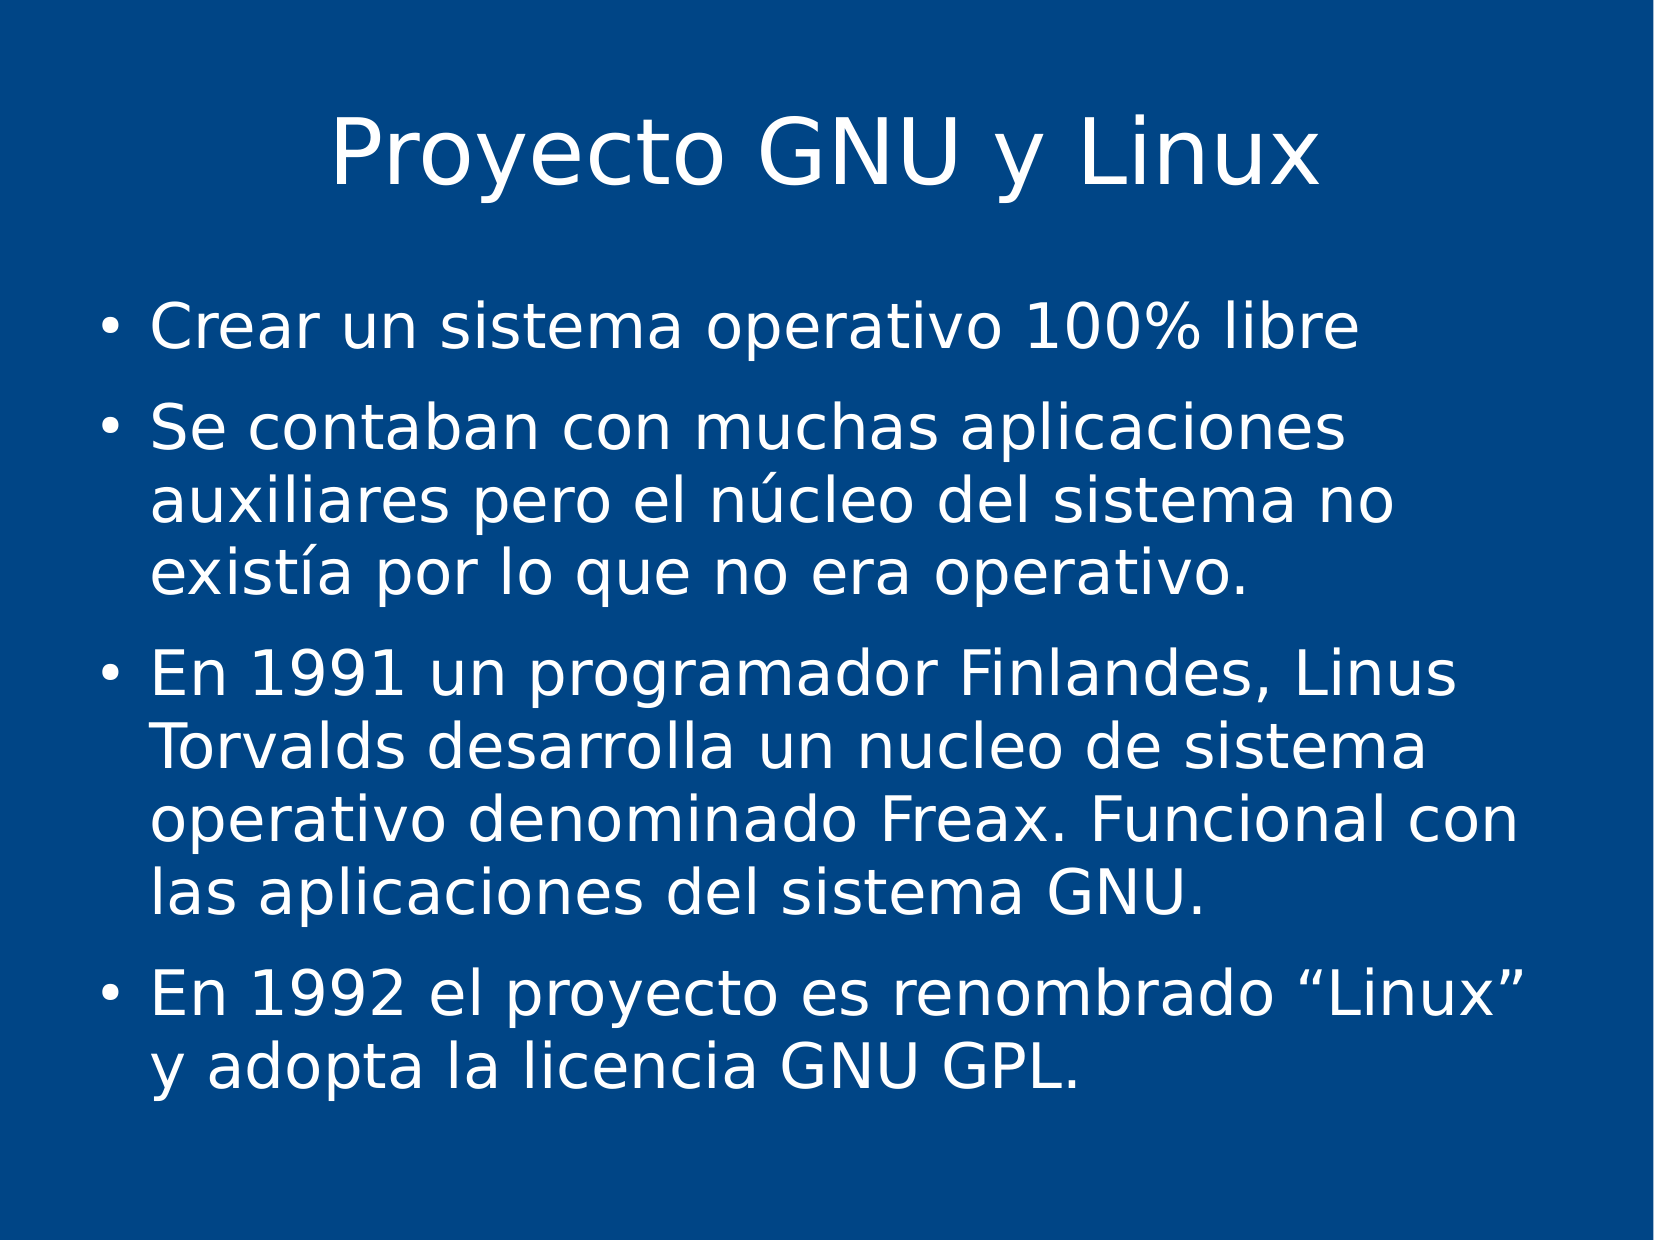

# Proyecto GNU y Linux
Crear un sistema operativo 100% libre
Se contaban con muchas aplicaciones auxiliares pero el núcleo del sistema no existía por lo que no era operativo.
En 1991 un programador Finlandes, Linus Torvalds desarrolla un nucleo de sistema operativo denominado Freax. Funcional con las aplicaciones del sistema GNU.
En 1992 el proyecto es renombrado “Linux” y adopta la licencia GNU GPL.